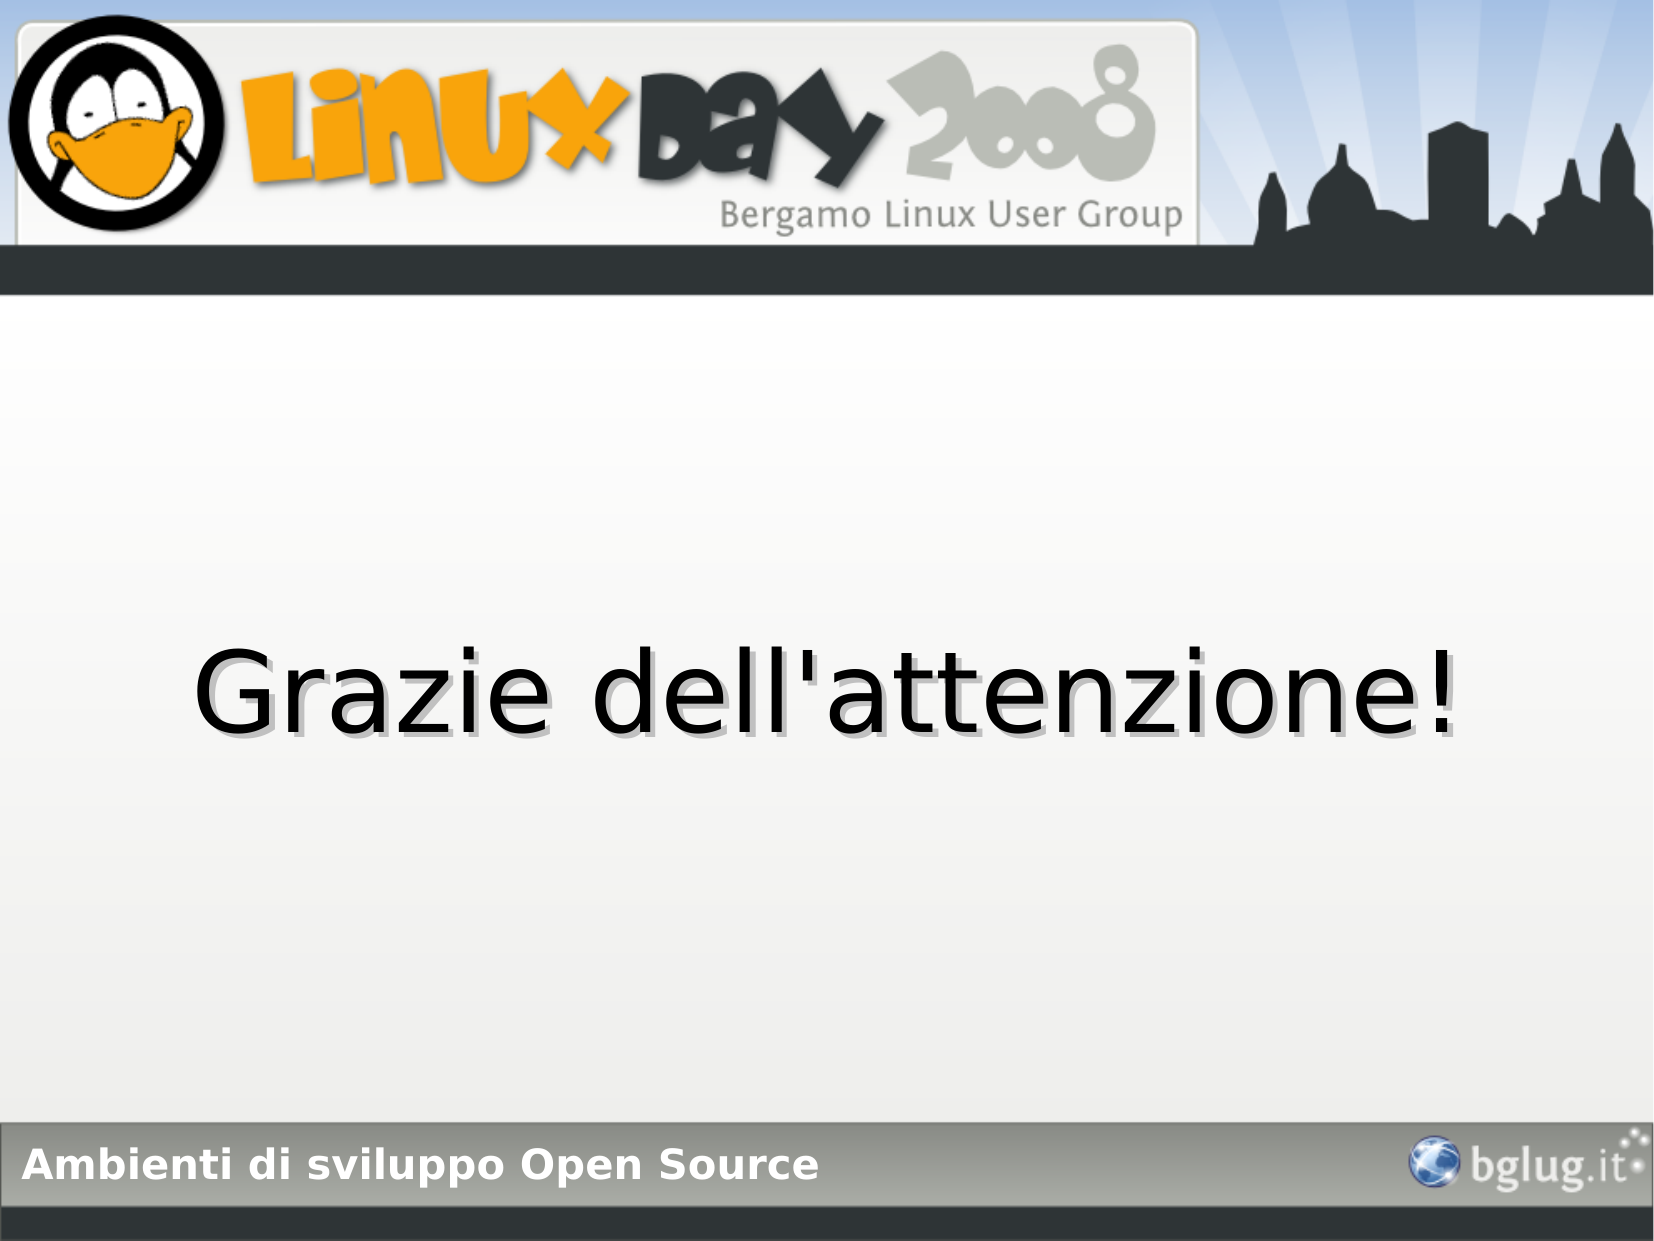

Grazie dell'attenzione!
Ambienti di sviluppo Open Source